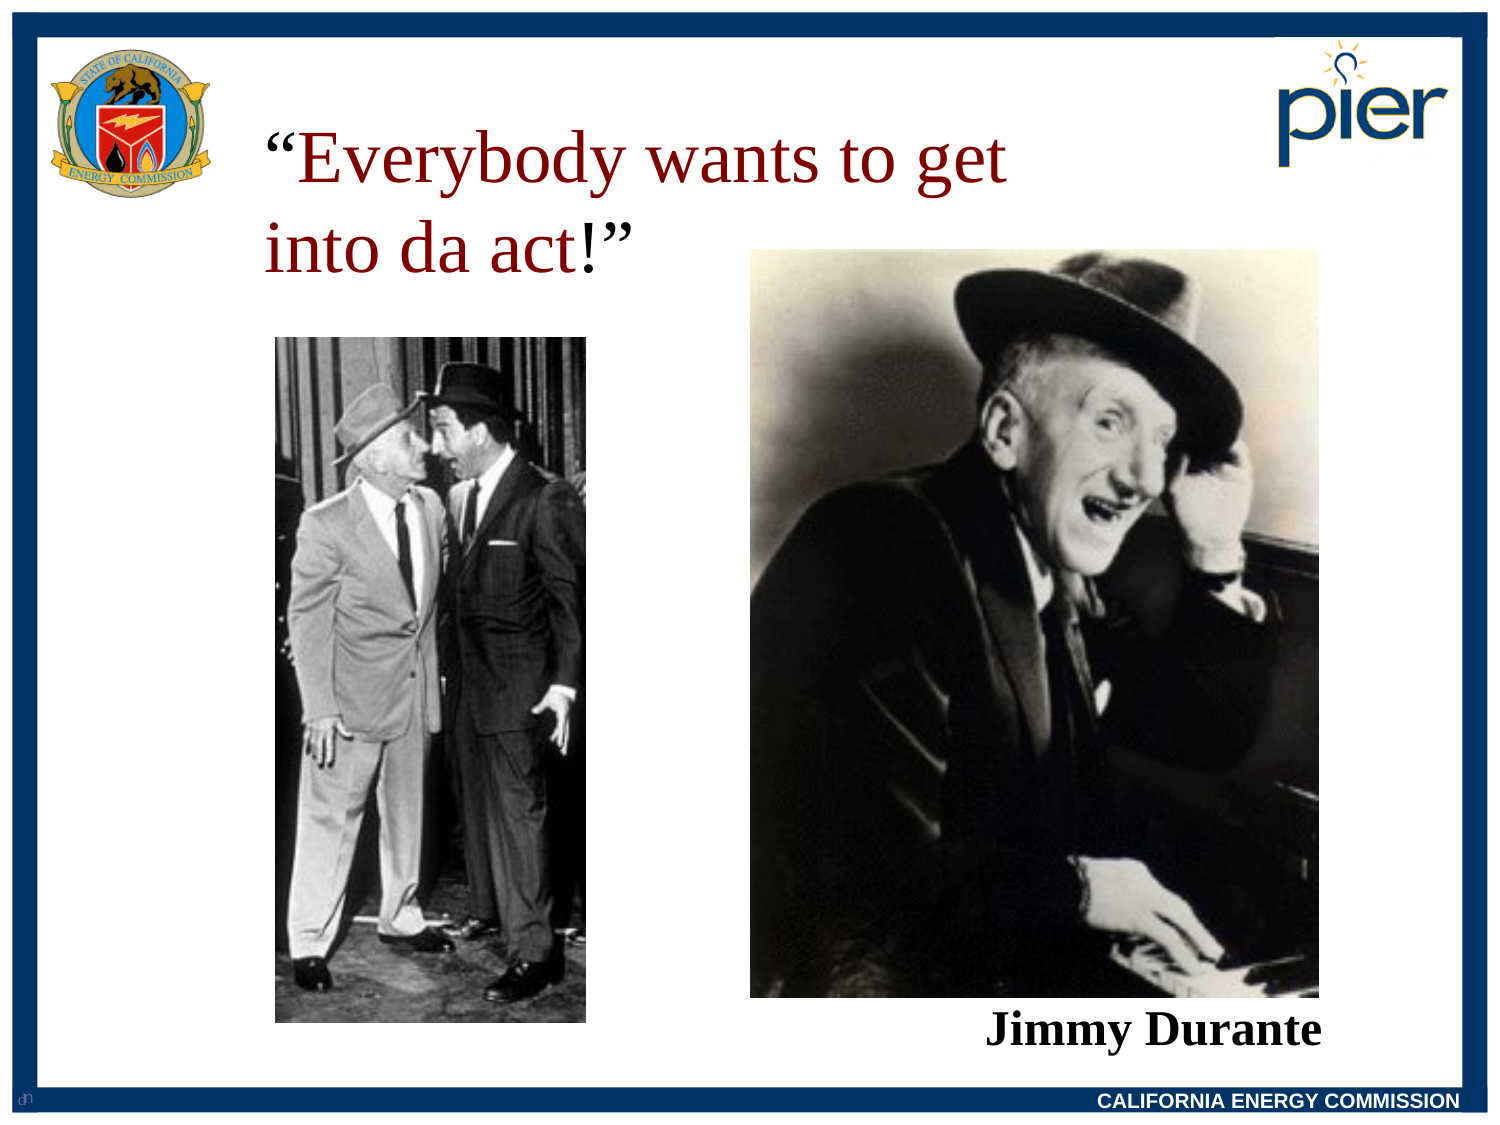

“Everybody wants to get into da act!”
Jimmy Durante